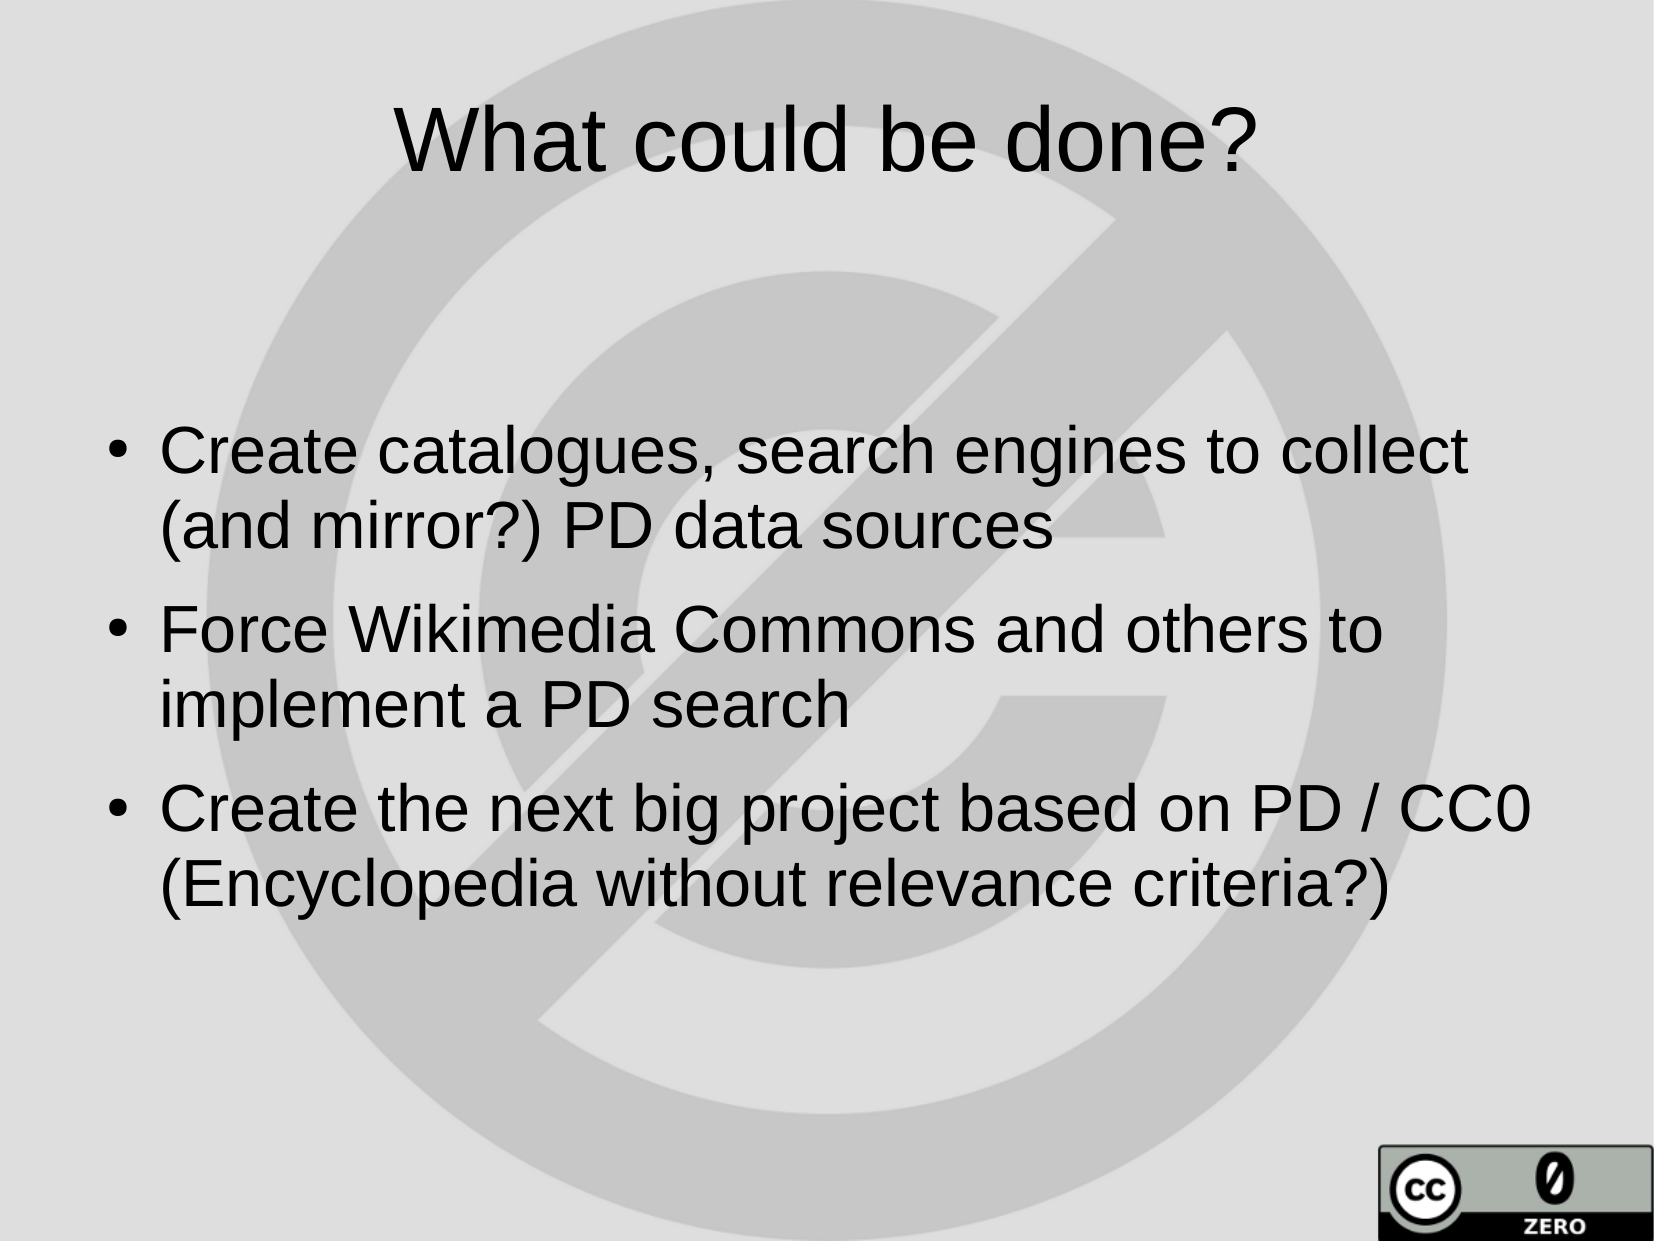

# What could be done?
Create catalogues, search engines to collect (and mirror?) PD data sources
Force Wikimedia Commons and others to implement a PD search
Create the next big project based on PD / CC0 (Encyclopedia without relevance criteria?)